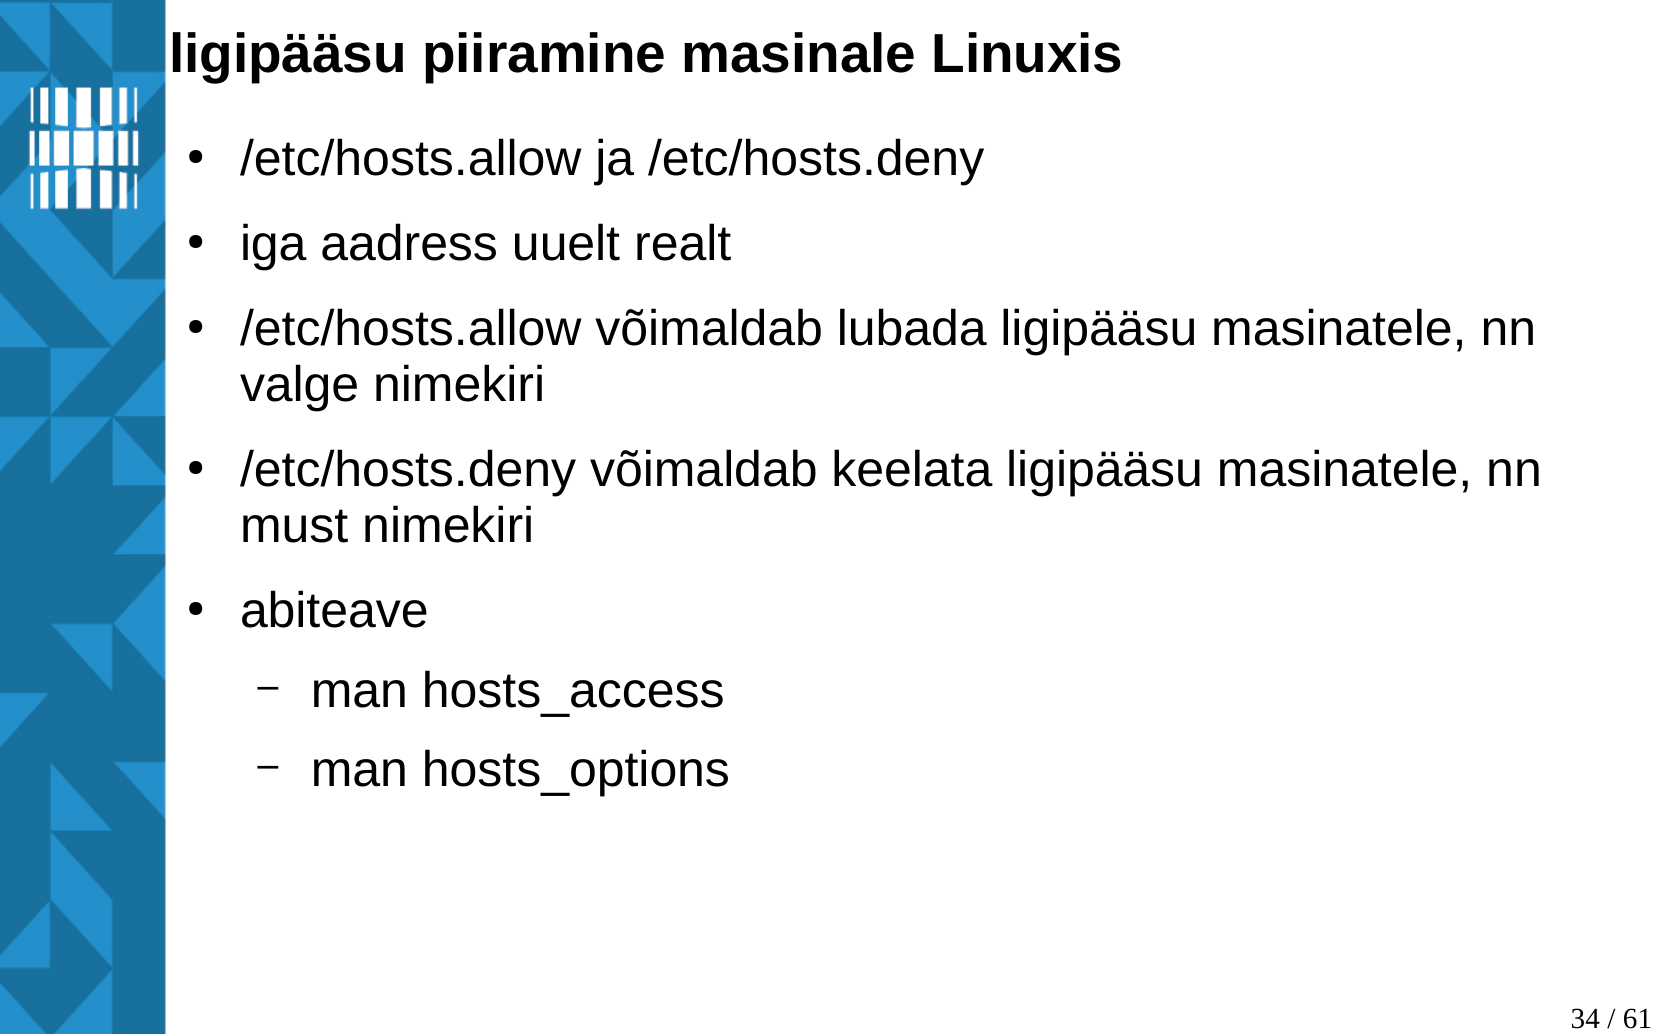

# ligipääsu piiramine masinale Linuxis
/etc/hosts.allow ja /etc/hosts.deny
iga aadress uuelt realt
/etc/hosts.allow võimaldab lubada ligipääsu masinatele, nn valge nimekiri
/etc/hosts.deny võimaldab keelata ligipääsu masinatele, nn must nimekiri
abiteave
man hosts_access
man hosts_options
34